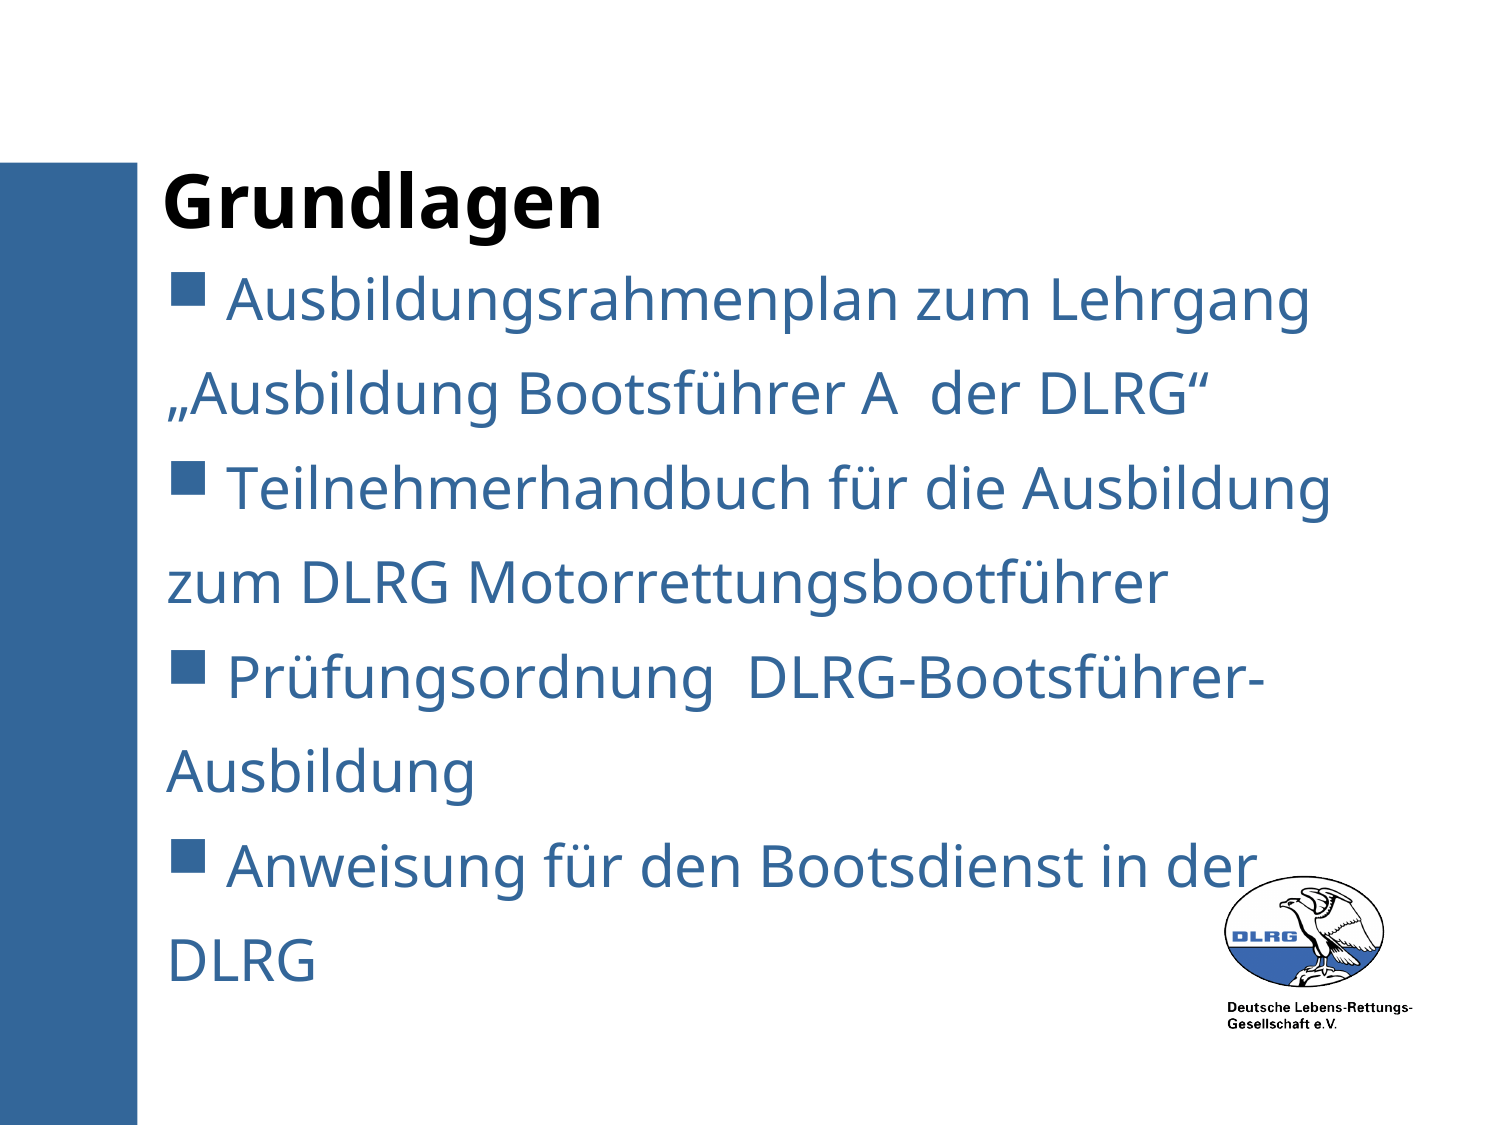

Grundlagen
 Ausbildungsrahmenplan zum Lehrgang „Ausbildung Bootsführer A der DLRG“
 Teilnehmerhandbuch für die Ausbildung zum DLRG Motorrettungsbootführer
 Prüfungsordnung DLRG-Bootsführer- Ausbildung
 Anweisung für den Bootsdienst in der DLRG